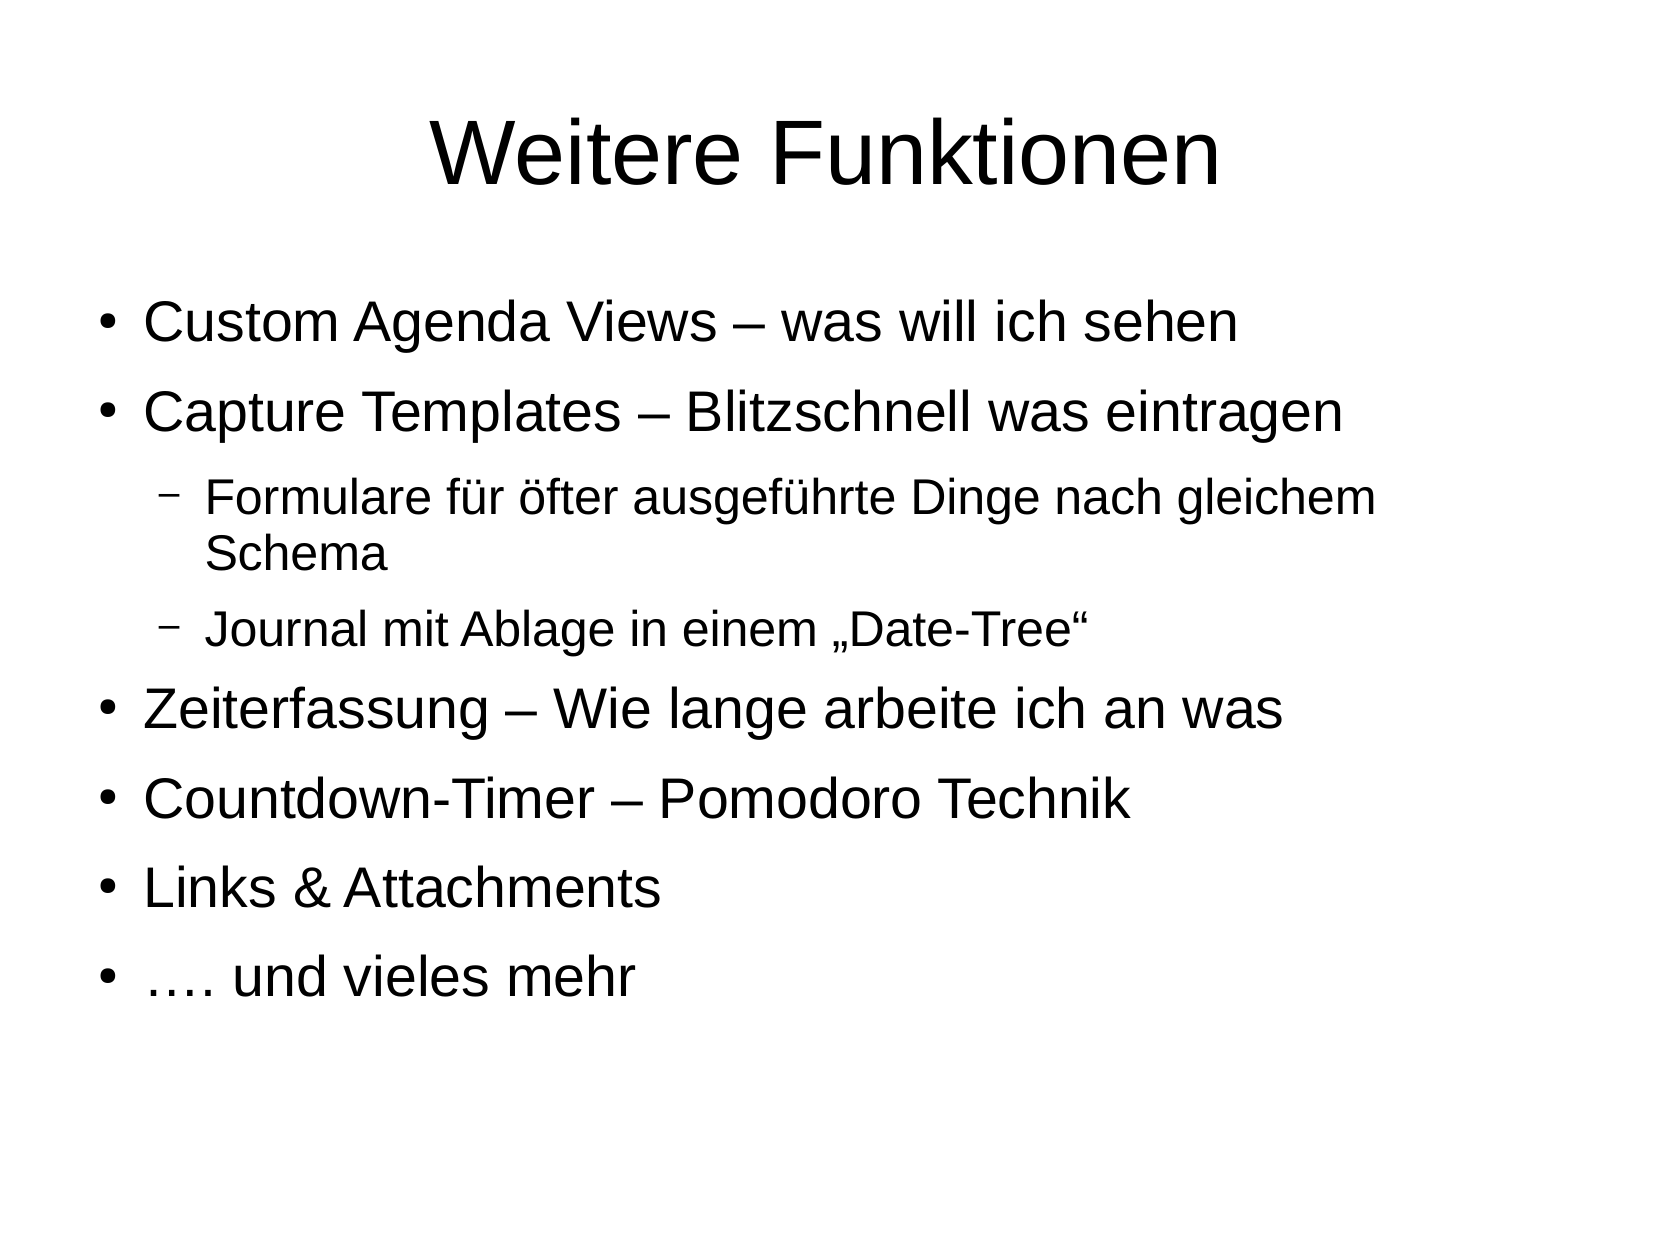

# Weitere Funktionen
Custom Agenda Views – was will ich sehen
Capture Templates – Blitzschnell was eintragen
Formulare für öfter ausgeführte Dinge nach gleichem Schema
Journal mit Ablage in einem „Date-Tree“
Zeiterfassung – Wie lange arbeite ich an was
Countdown-Timer – Pomodoro Technik
Links & Attachments
…. und vieles mehr